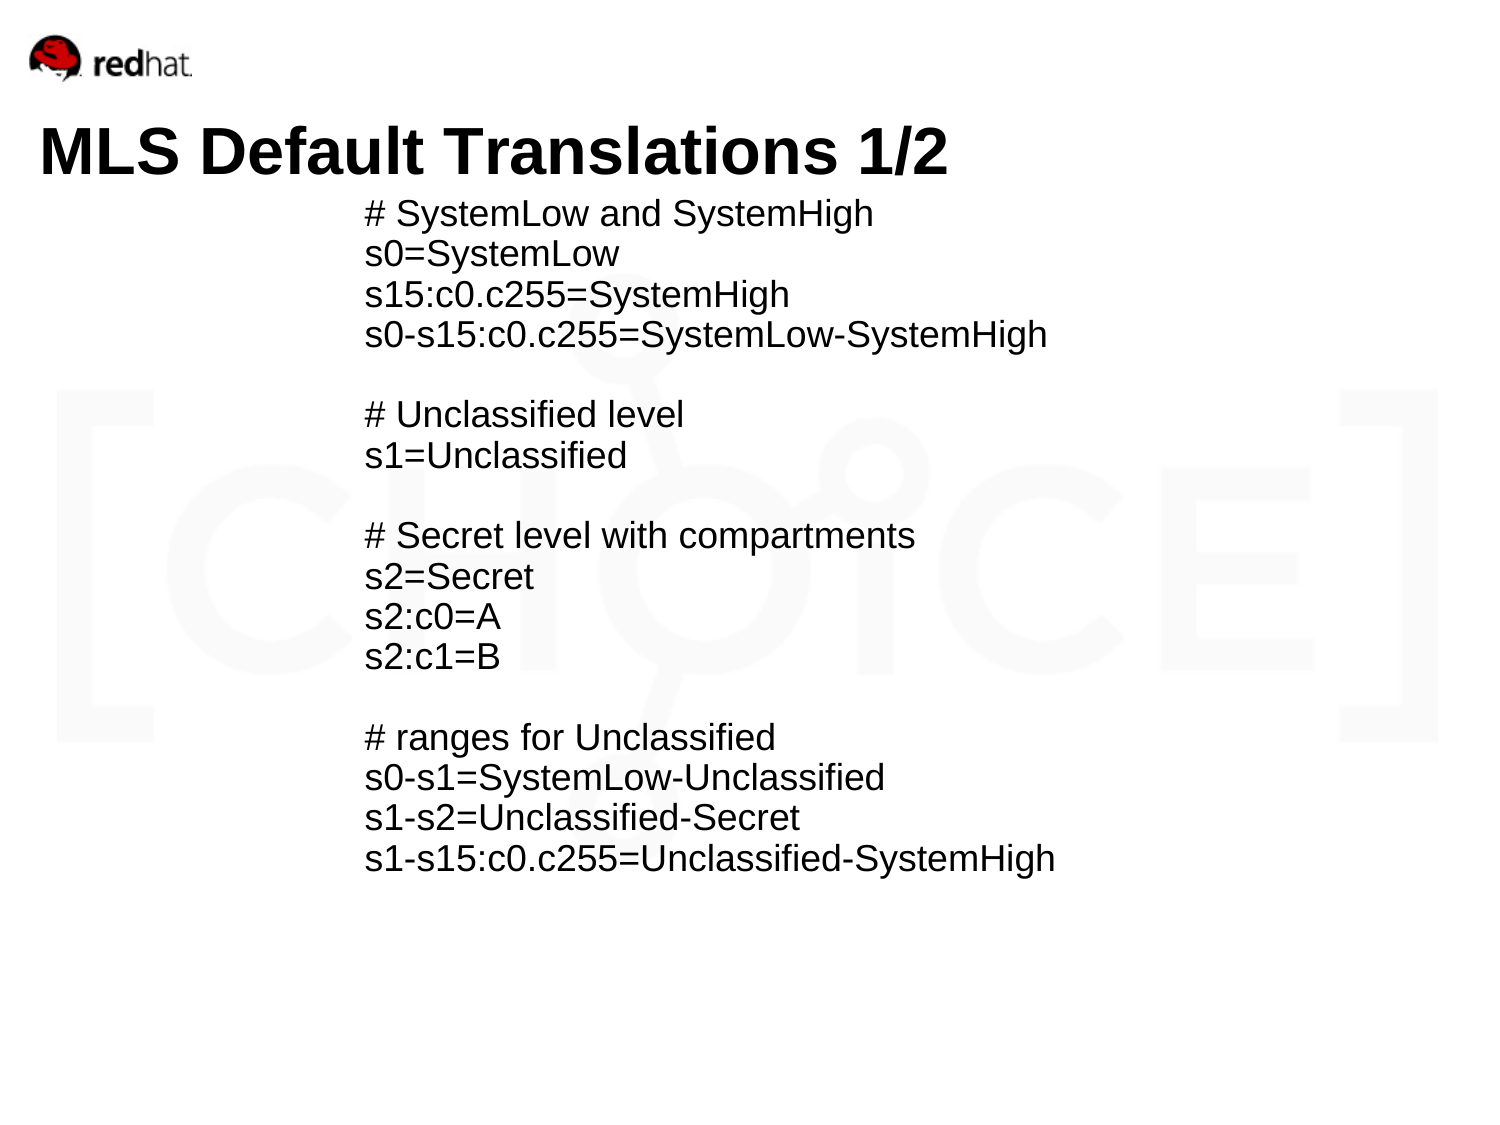

# MLS Default Translations 1/2
# SystemLow and SystemHigh
s0=SystemLow
s15:c0.c255=SystemHigh
s0-s15:c0.c255=SystemLow-SystemHigh
# Unclassified level
s1=Unclassified
# Secret level with compartments
s2=Secret
s2:c0=A
s2:c1=B
# ranges for Unclassified
s0-s1=SystemLow-Unclassified
s1-s2=Unclassified-Secret
s1-s15:c0.c255=Unclassified-SystemHigh